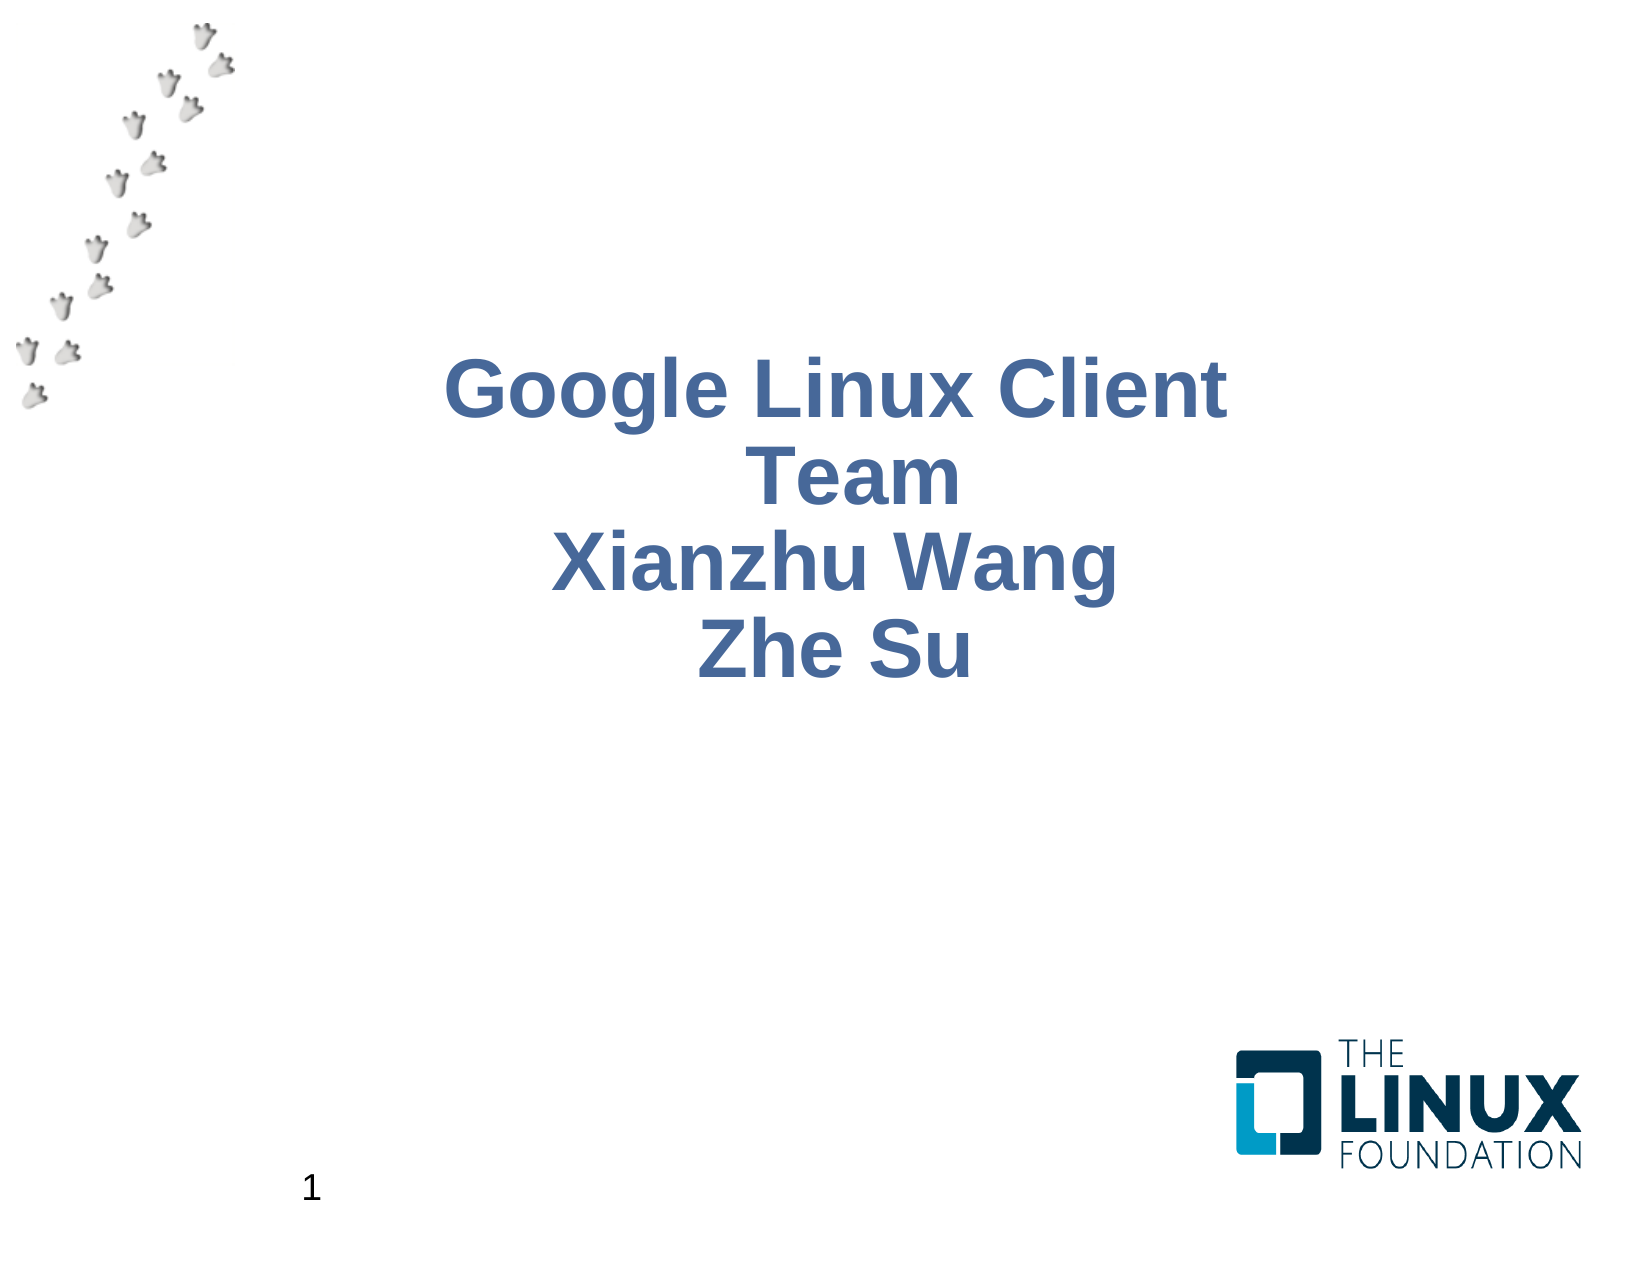

# Google Linux Client Team
Xianzhu Wang
Zhe Su